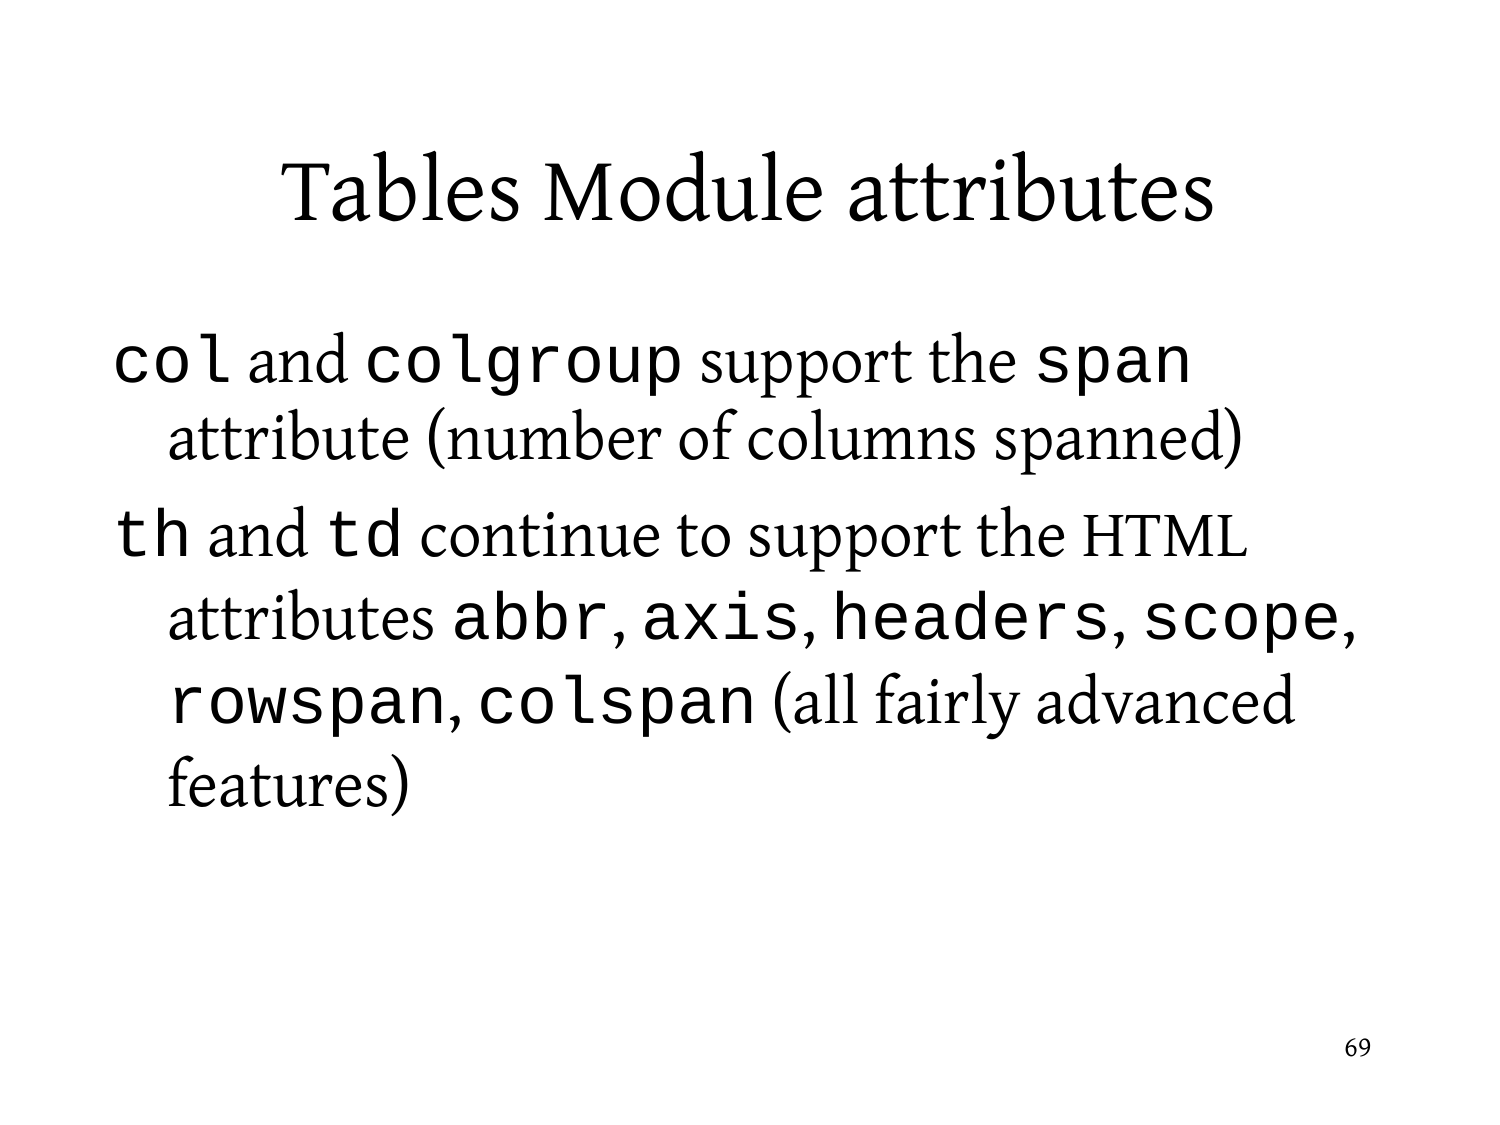

# Tables Module attributes
col and colgroup support the span attribute (number of columns spanned)
th and td continue to support the HTML attributes abbr, axis, headers, scope, rowspan, colspan (all fairly advanced features)